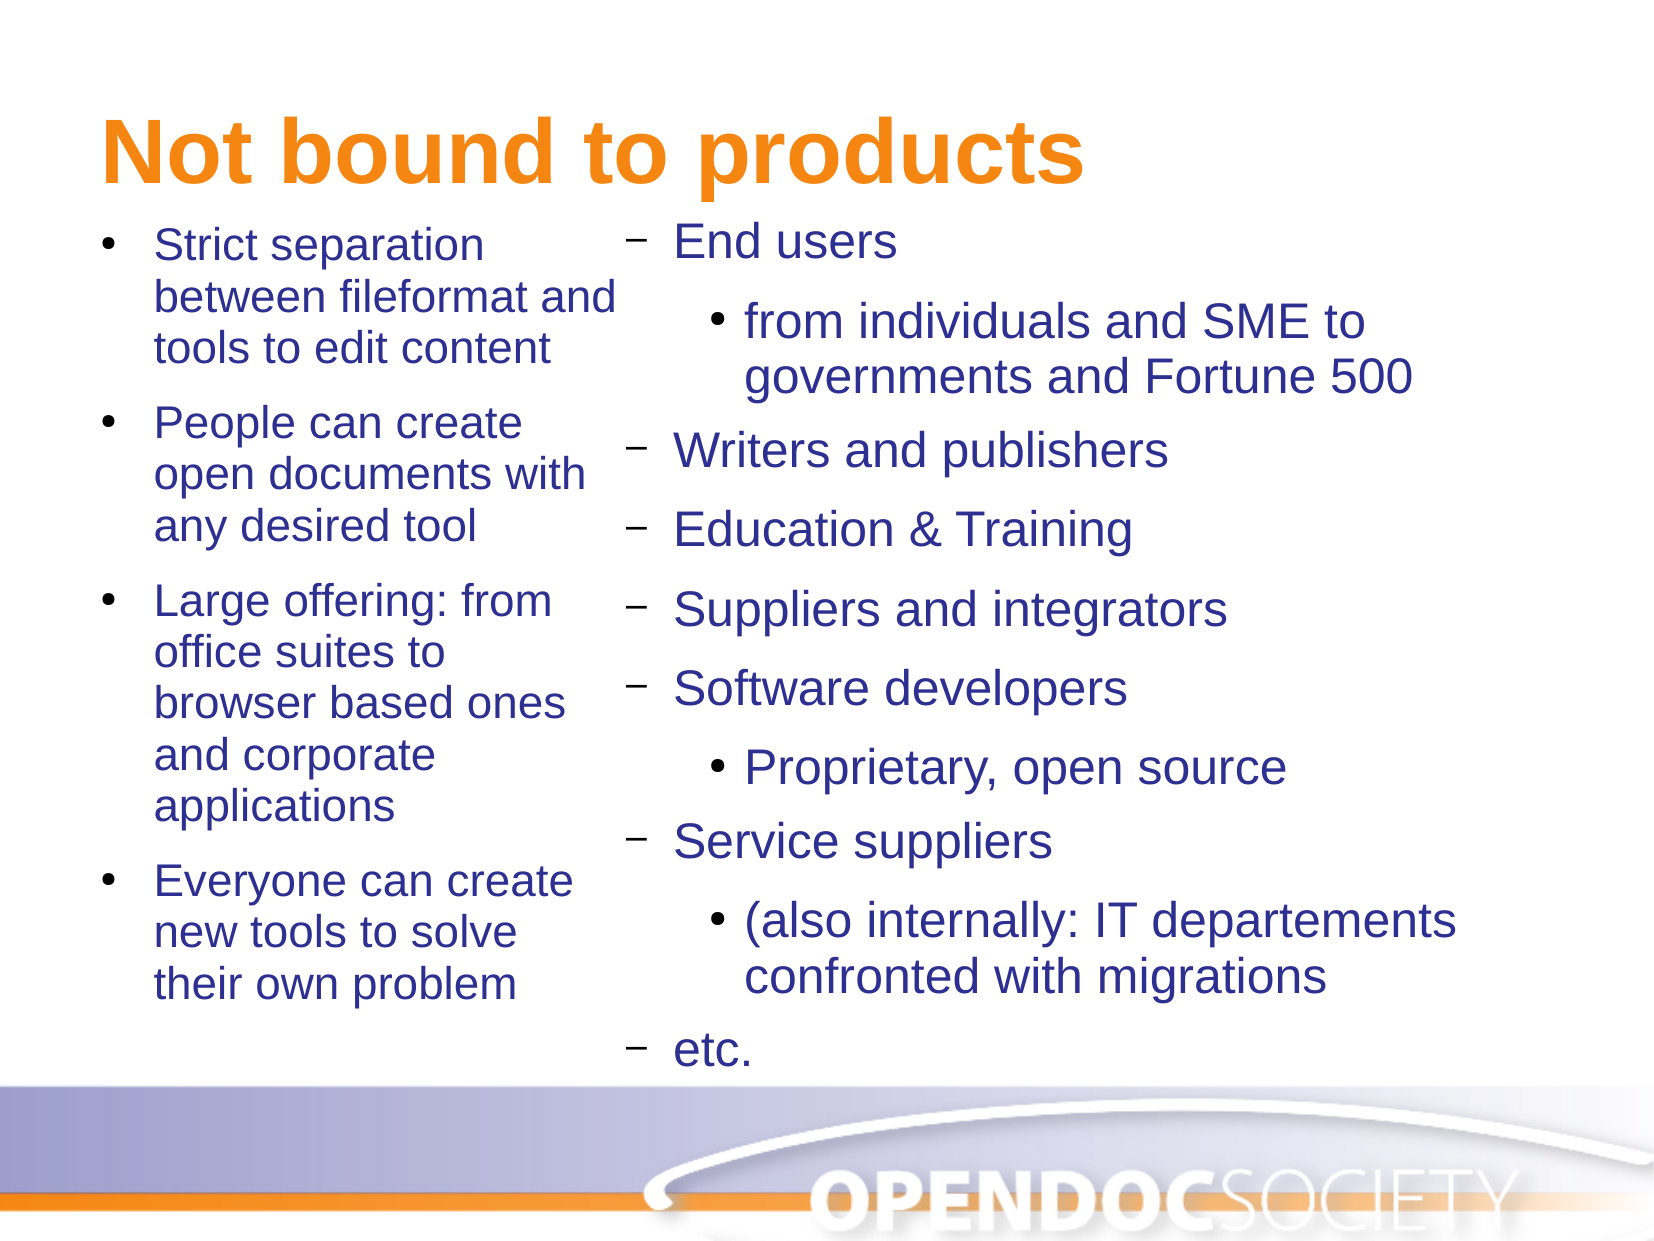

# Not bound to products
End users
from individuals and SME to governments and Fortune 500
Writers and publishers
Education & Training
Suppliers and integrators
Software developers
Proprietary, open source
Service suppliers
(also internally: IT departements confronted with migrations
etc.
Strict separation between fileformat and tools to edit content
People can create open documents with any desired tool
Large offering: from office suites to browser based ones and corporate applications
Everyone can create new tools to solve their own problem